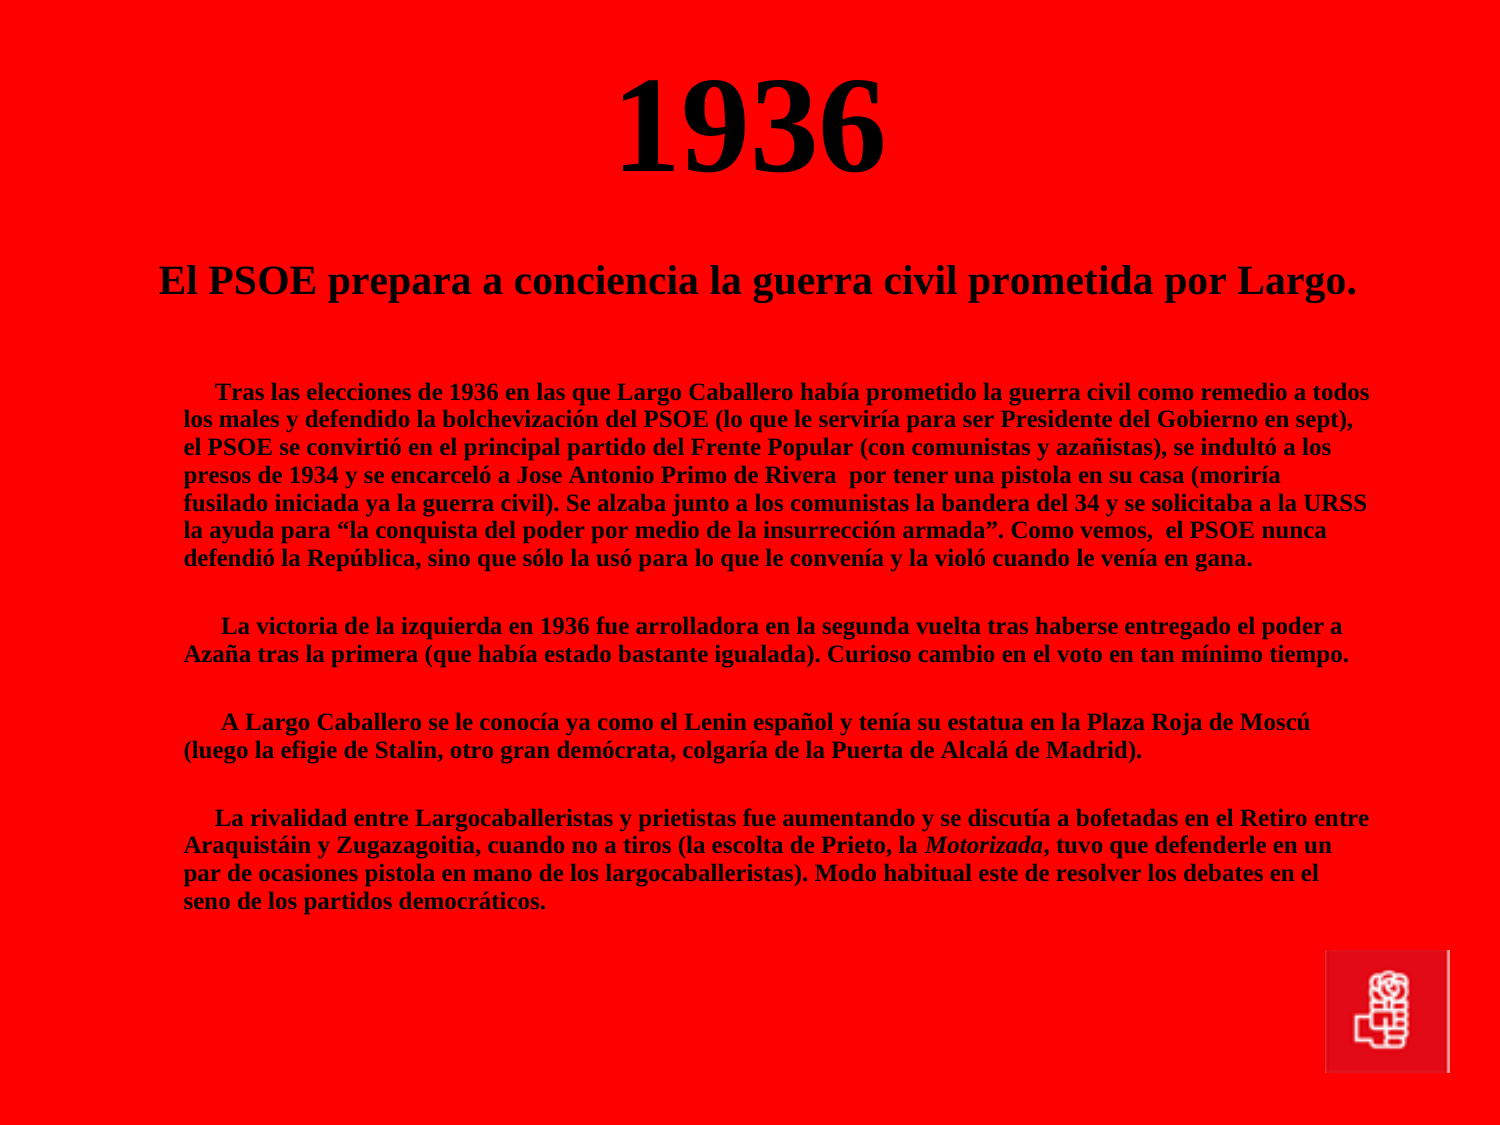

# 1936
 El PSOE prepara a conciencia la guerra civil prometida por Largo.
 Tras las elecciones de 1936 en las que Largo Caballero había prometido la guerra civil como remedio a todos los males y defendido la bolchevización del PSOE (lo que le serviría para ser Presidente del Gobierno en sept), el PSOE se convirtió en el principal partido del Frente Popular (con comunistas y azañistas), se indultó a los presos de 1934 y se encarceló a Jose Antonio Primo de Rivera por tener una pistola en su casa (moriría fusilado iniciada ya la guerra civil). Se alzaba junto a los comunistas la bandera del 34 y se solicitaba a la URSS la ayuda para “la conquista del poder por medio de la insurrección armada”. Como vemos, el PSOE nunca defendió la República, sino que sólo la usó para lo que le convenía y la violó cuando le venía en gana.
 La victoria de la izquierda en 1936 fue arrolladora en la segunda vuelta tras haberse entregado el poder a Azaña tras la primera (que había estado bastante igualada). Curioso cambio en el voto en tan mínimo tiempo.
 A Largo Caballero se le conocía ya como el Lenin español y tenía su estatua en la Plaza Roja de Moscú (luego la efigie de Stalin, otro gran demócrata, colgaría de la Puerta de Alcalá de Madrid).
 La rivalidad entre Largocaballeristas y prietistas fue aumentando y se discutía a bofetadas en el Retiro entre Araquistáin y Zugazagoitia, cuando no a tiros (la escolta de Prieto, la Motorizada, tuvo que defenderle en un par de ocasiones pistola en mano de los largocaballeristas). Modo habitual este de resolver los debates en el seno de los partidos democráticos.